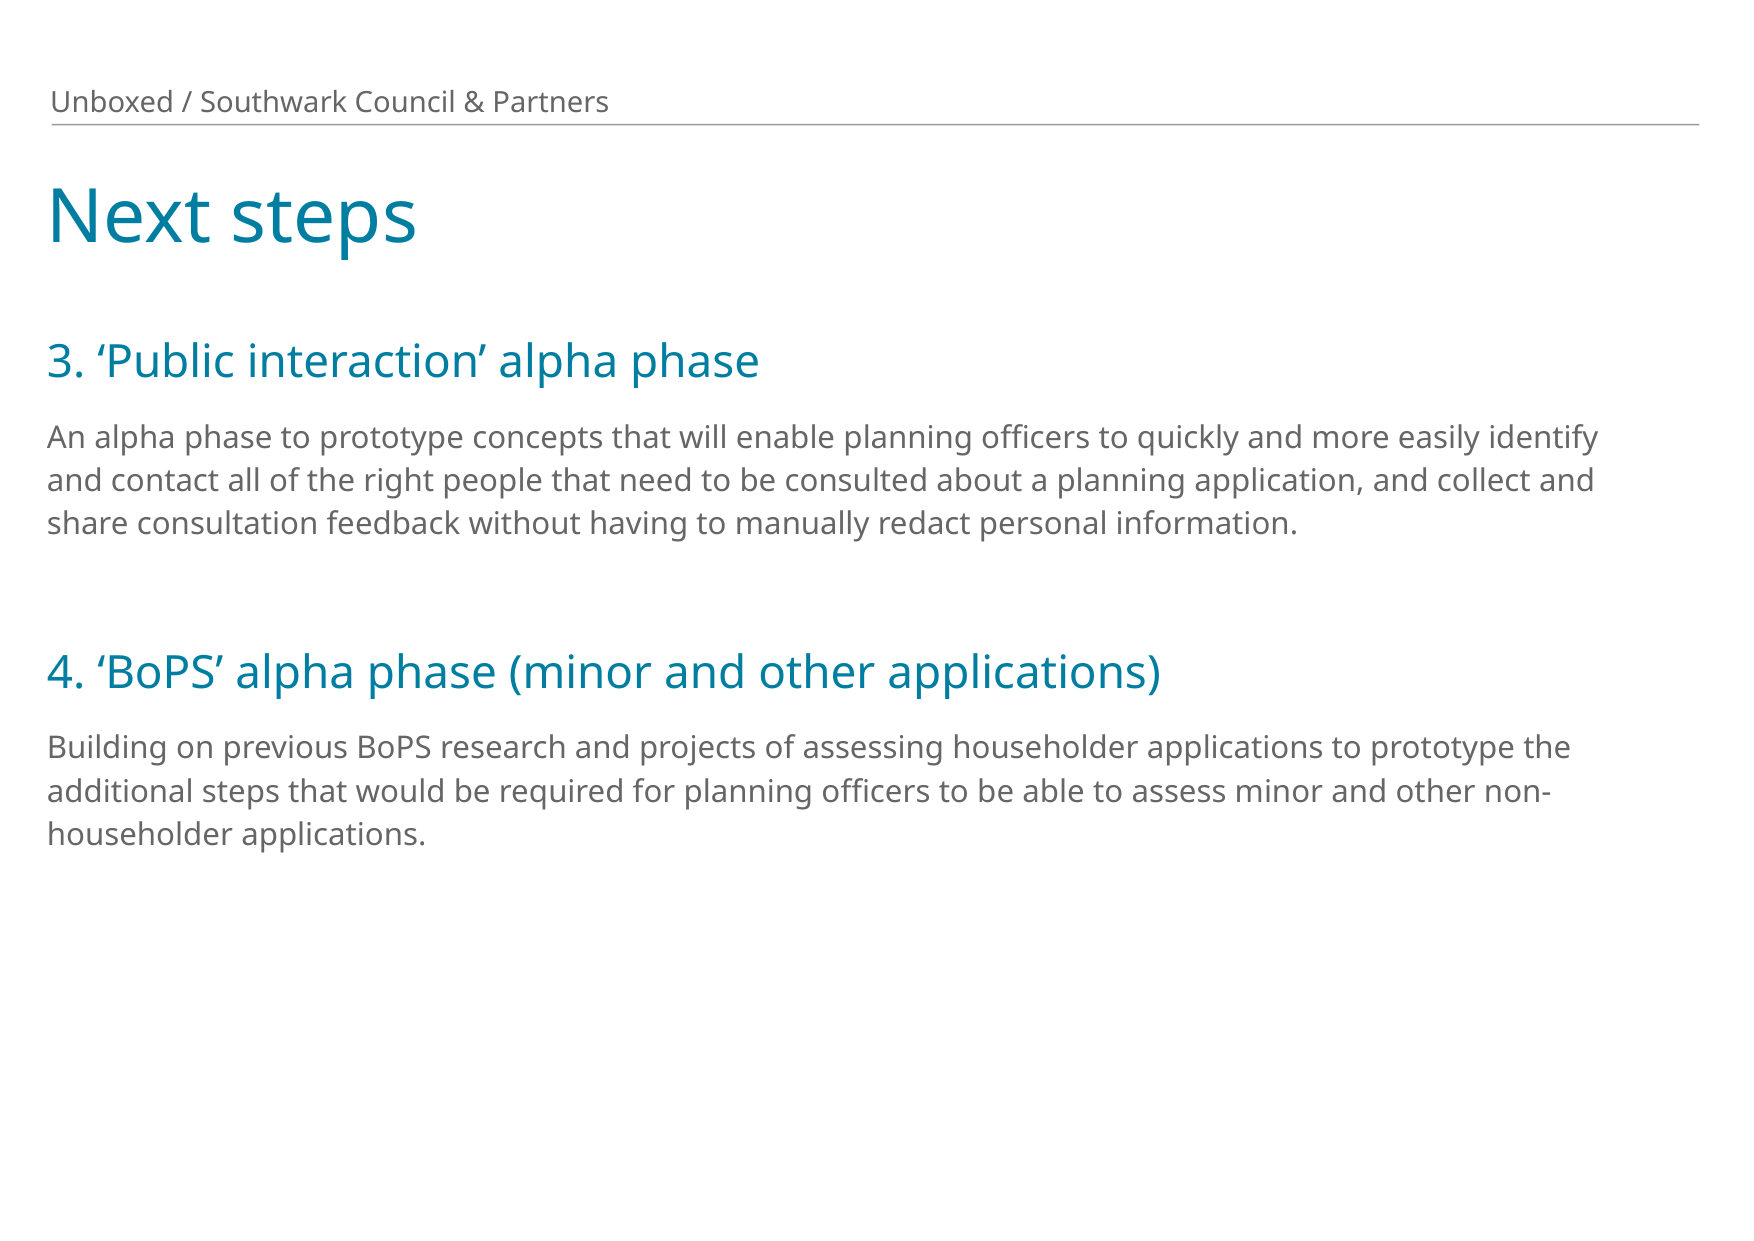

Unboxed / Southwark Council & Partners
Next steps
3. ‘Public interaction’ alpha phase
An alpha phase to prototype concepts that will enable planning officers to quickly and more easily identify and contact all of the right people that need to be consulted about a planning application, and collect and share consultation feedback without having to manually redact personal information.
4. ‘BoPS’ alpha phase (minor and other applications)
Building on previous BoPS research and projects of assessing householder applications to prototype the additional steps that would be required for planning officers to be able to assess minor and other non-householder applications.